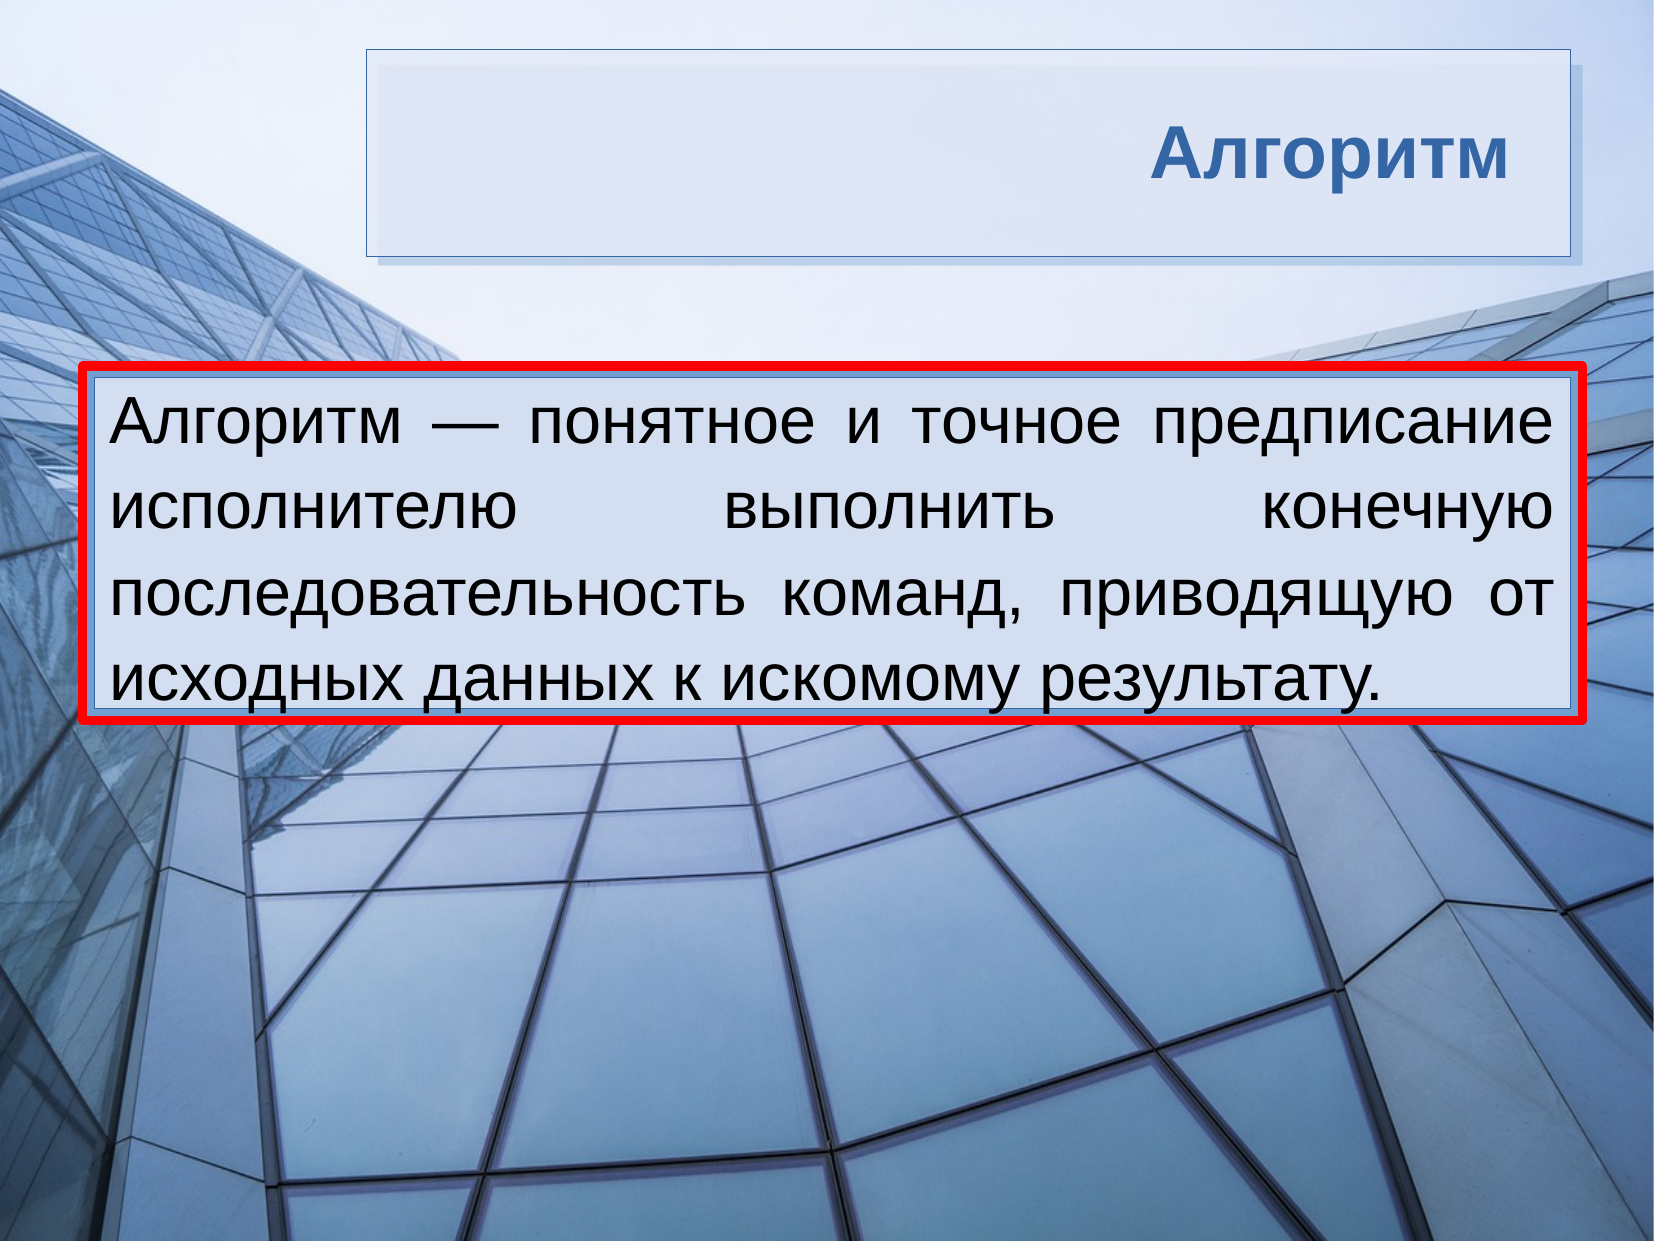

# Алгоритм
Алгоритм — понятное и точное предписание исполнителю выполнить конечную последовательность команд, приводящую от исходных данных к искомому результату.